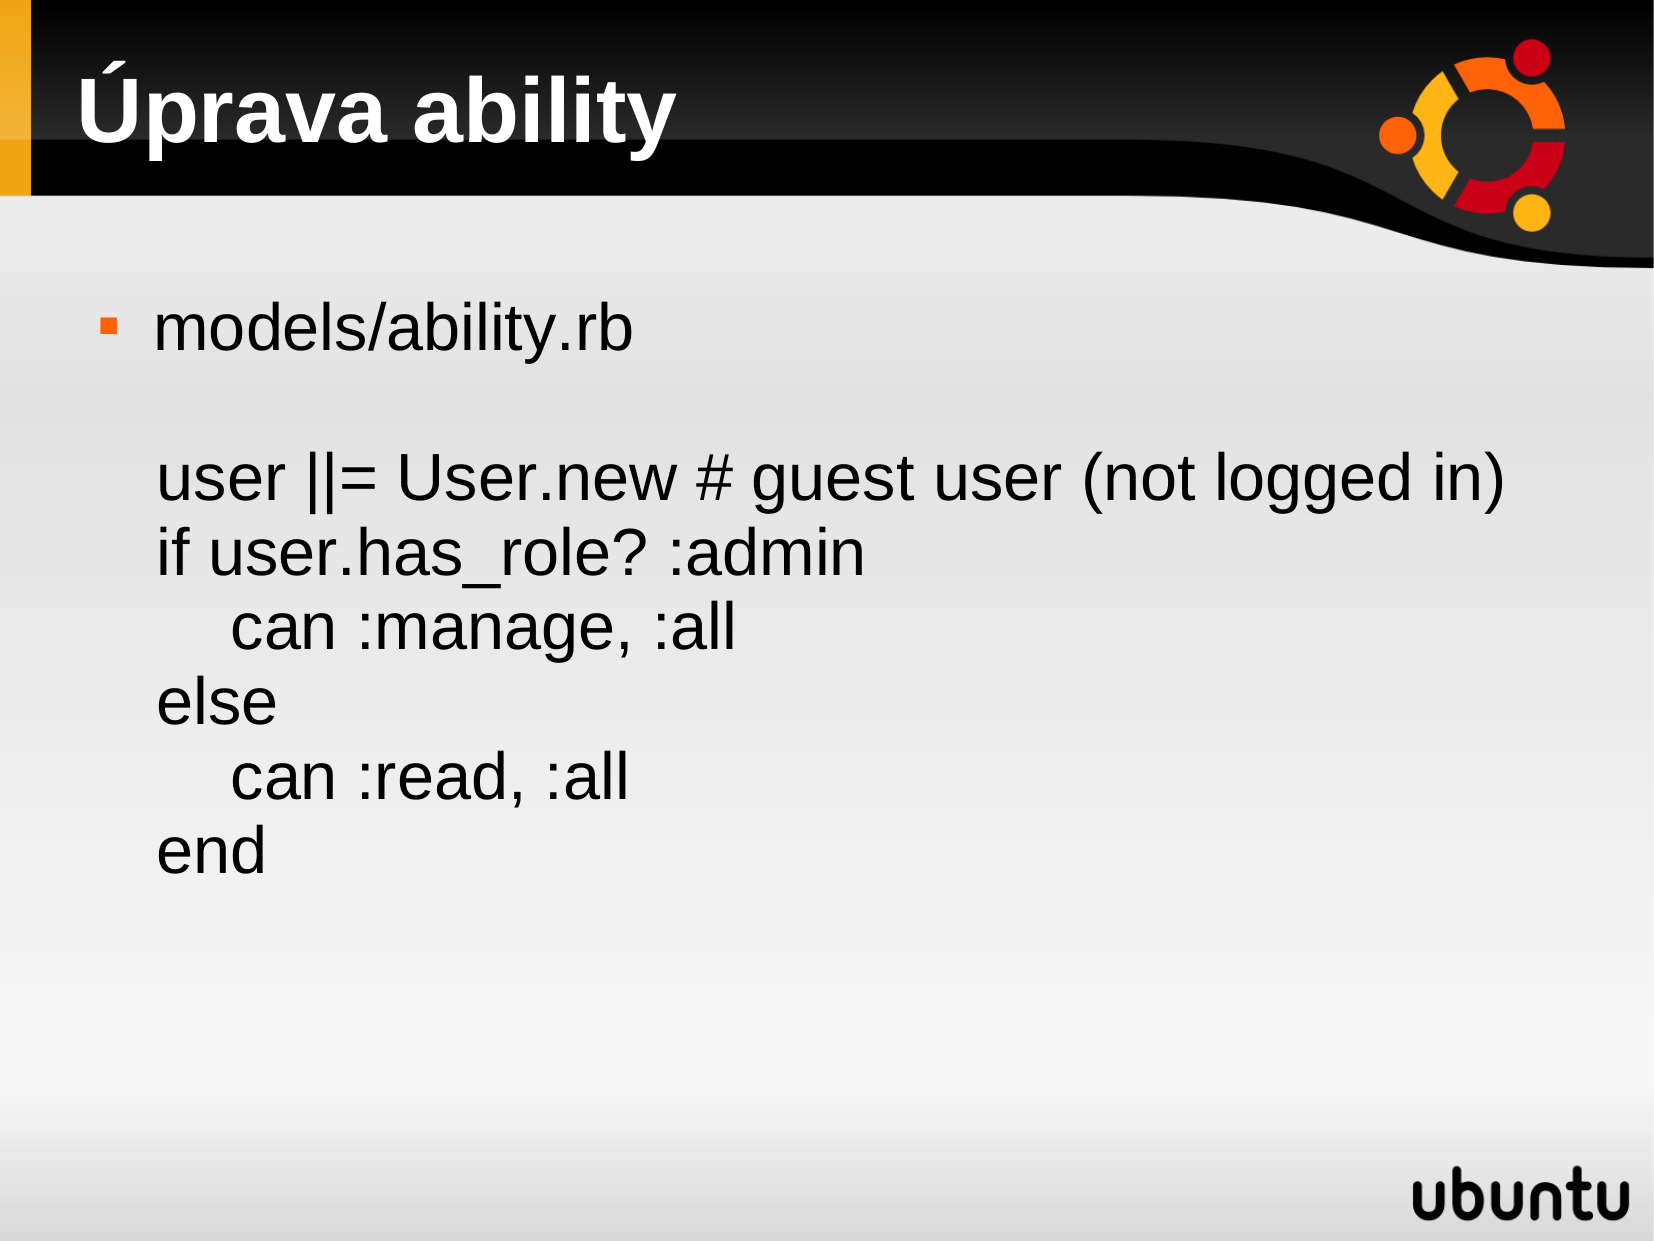

# Úprava ability
models/ability.rb
 user ||= User.new # guest user (not logged in)
 if user.has_role? :admin
 can :manage, :all
 else
 can :read, :all
 end